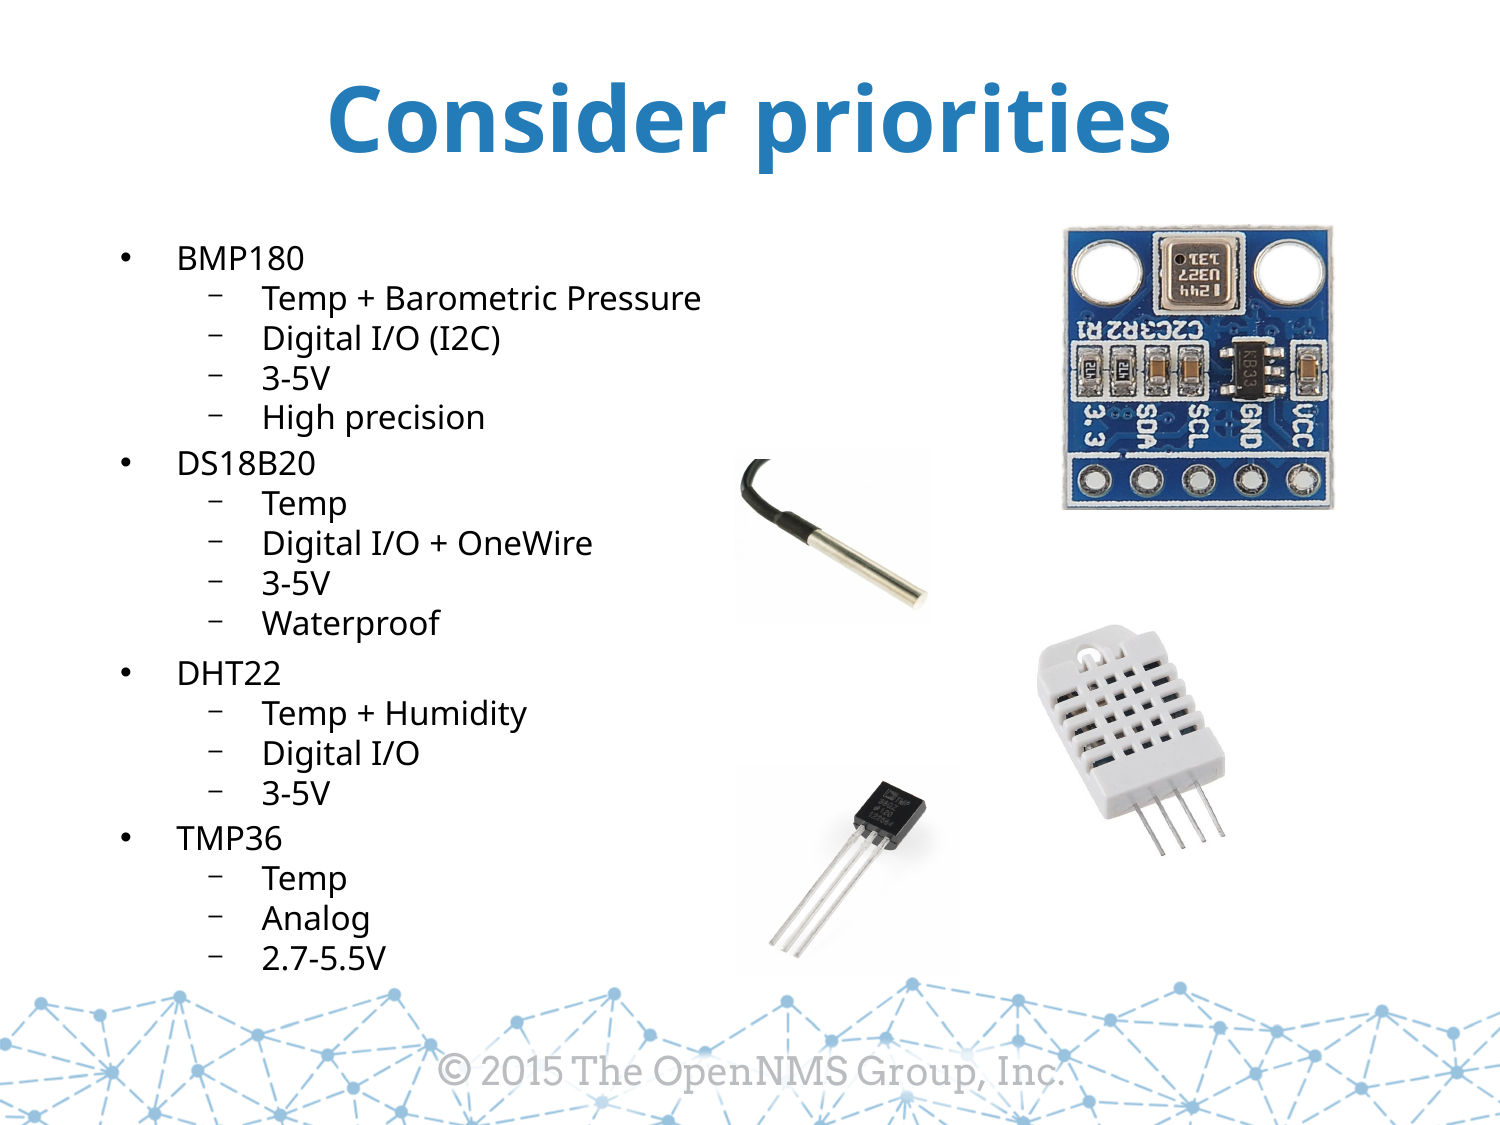

# Consider priorities
BMP180
Temp + Barometric Pressure
Digital I/O (I2C)
3-5V
High precision
DS18B20
Temp
Digital I/O + OneWire
3-5V
Waterproof
DHT22
Temp + Humidity
Digital I/O
3-5V
TMP36
Temp
Analog
2.7-5.5V